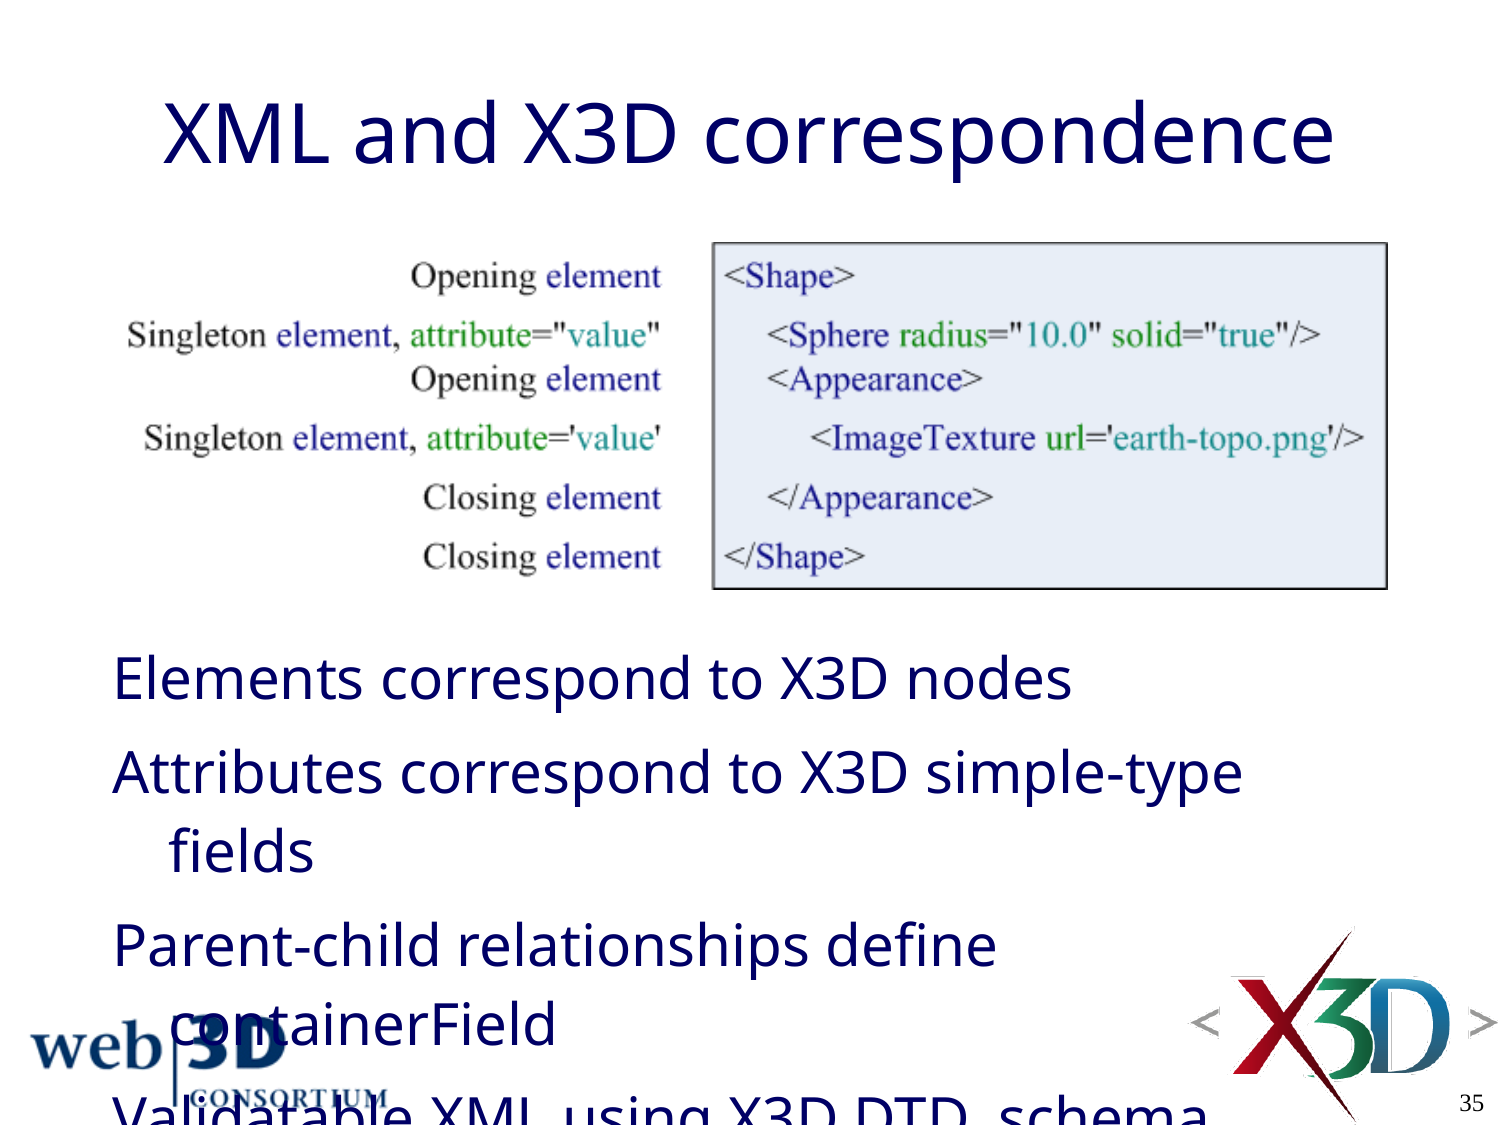

# XML and X3D correspondence
Elements correspond to X3D nodes
Attributes correspond to X3D simple-type fields
Parent-child relationships define containerField
Validatable XML using X3D DTD, schema